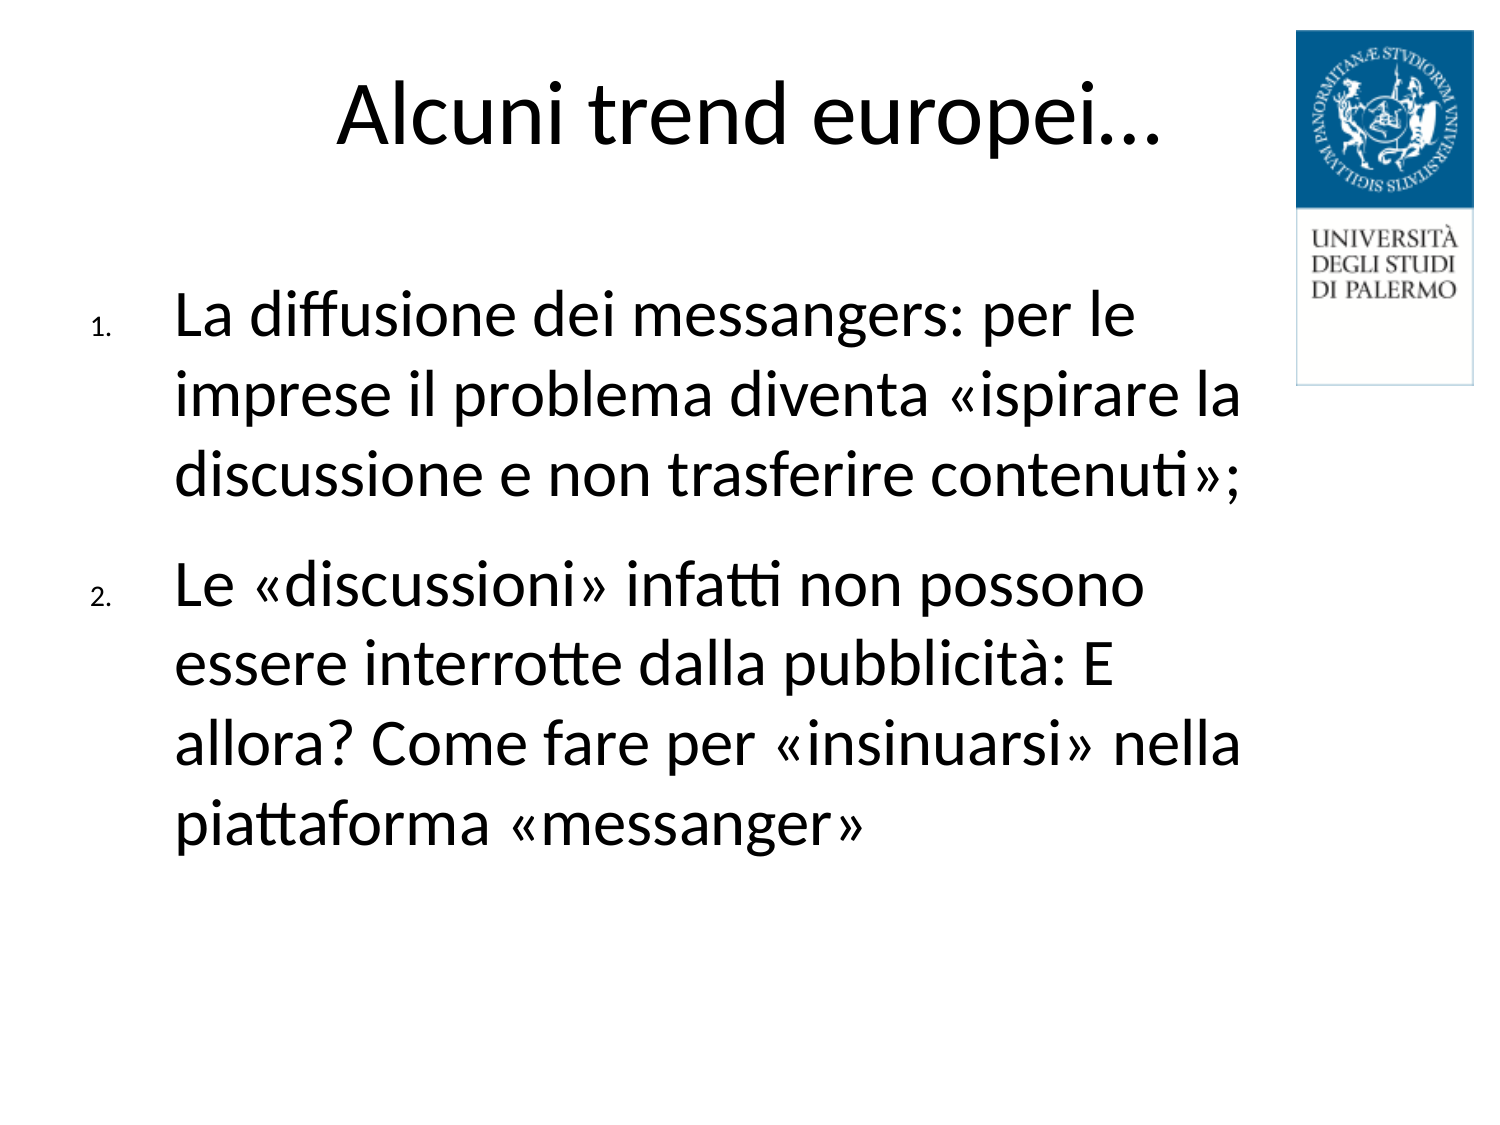

# Alcuni trend europei…
La diffusione dei messangers: per le imprese il problema diventa «ispirare la discussione e non trasferire contenuti»;
Le «discussioni» infatti non possono essere interrotte dalla pubblicità: E allora? Come fare per «insinuarsi» nella piattaforma «messanger»